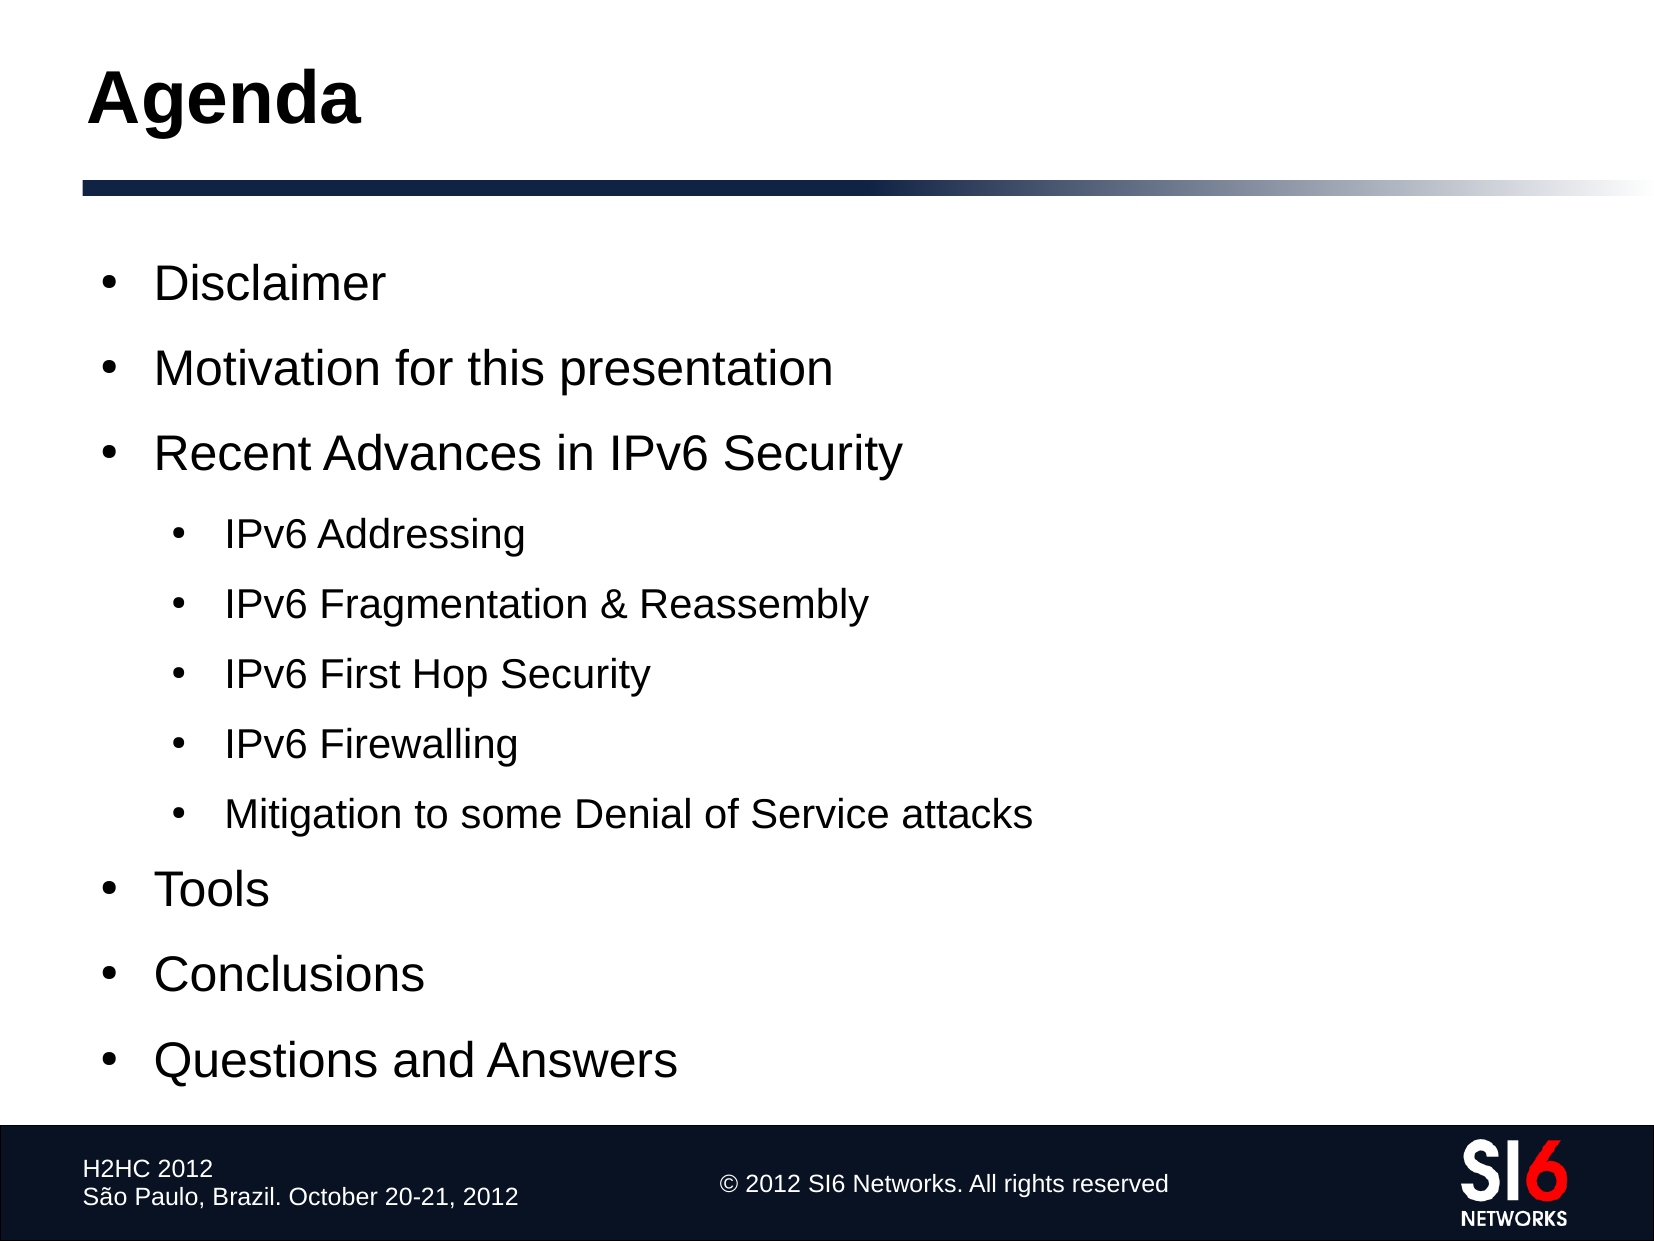

# Agenda
Disclaimer
Motivation for this presentation
Recent Advances in IPv6 Security
IPv6 Addressing
IPv6 Fragmentation & Reassembly
IPv6 First Hop Security
IPv6 Firewalling
Mitigation to some Denial of Service attacks
Tools
Conclusions
Questions and Answers